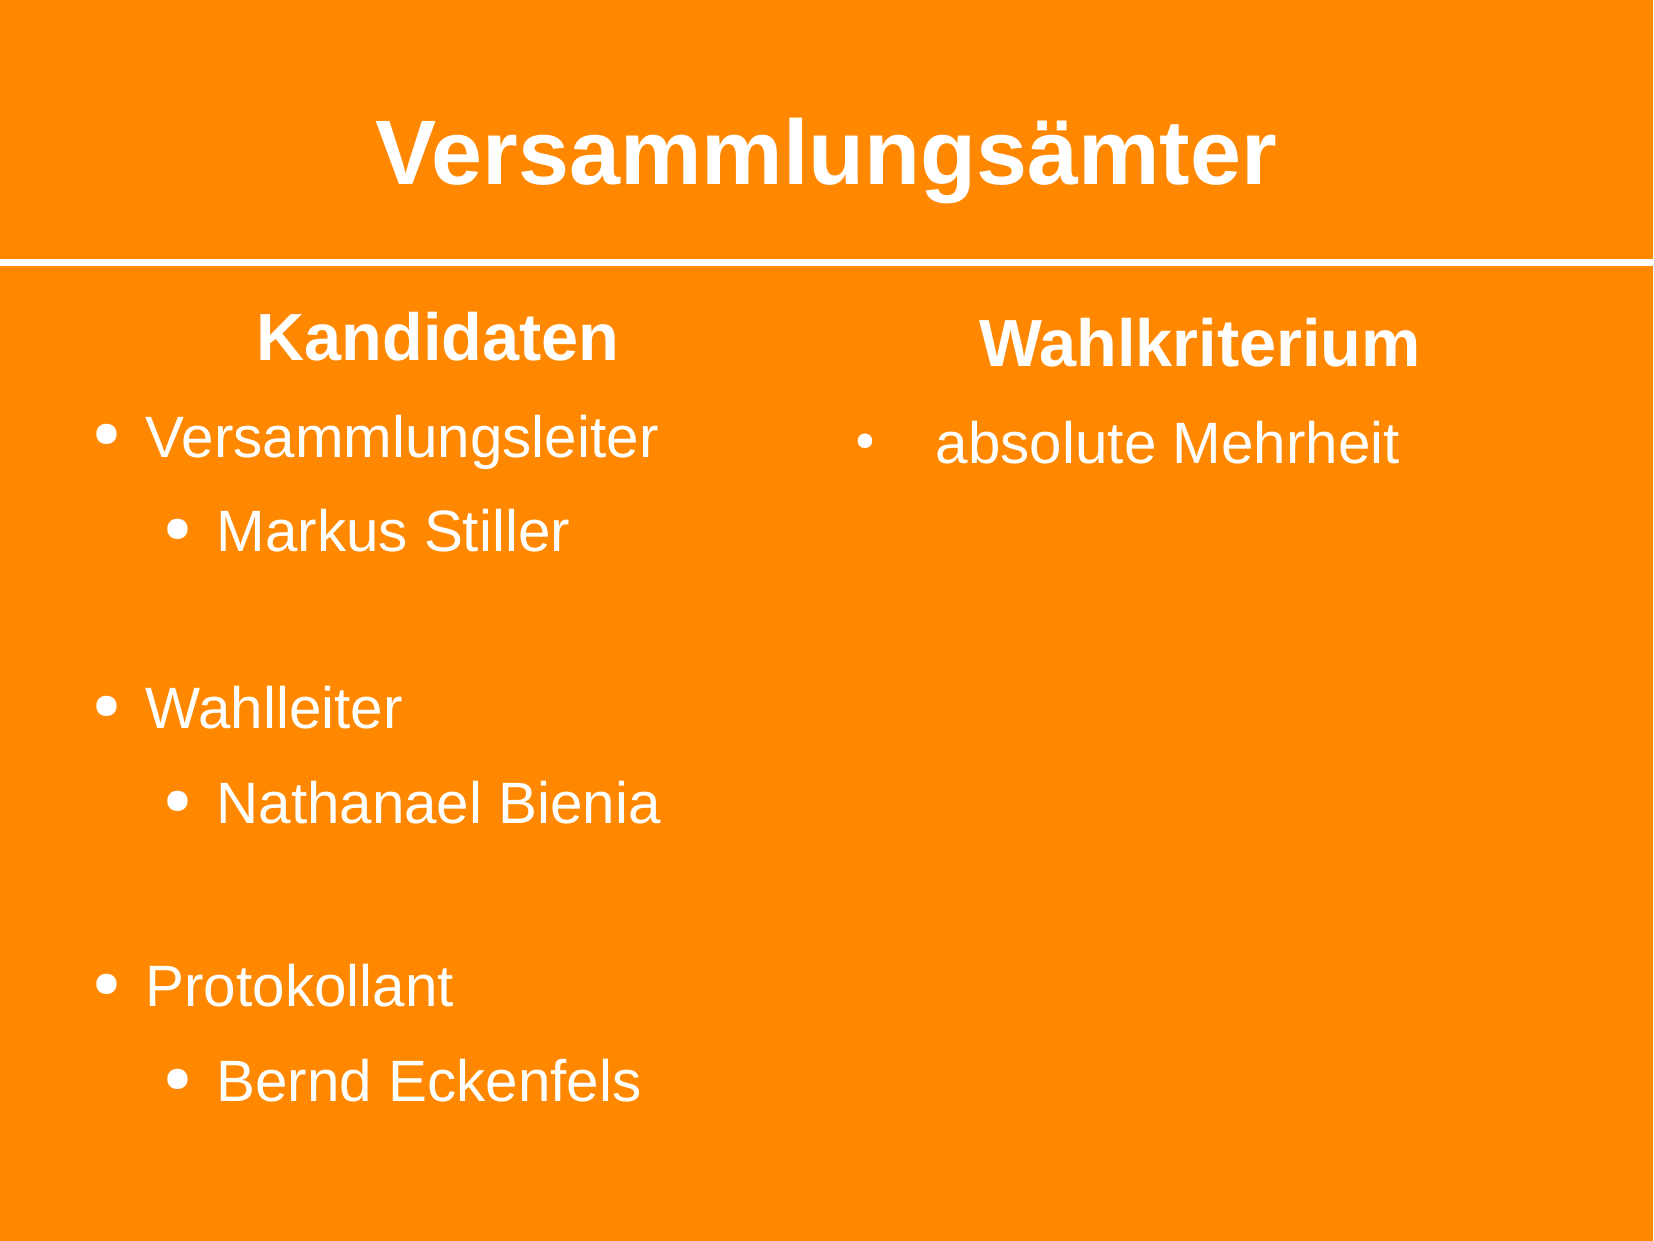

# Versammlungsämter
Kandidaten
Versammlungsleiter
Markus Stiller
Wahlleiter
Nathanael Bienia
Protokollant
Bernd Eckenfels
Wahlkriterium
 absolute Mehrheit